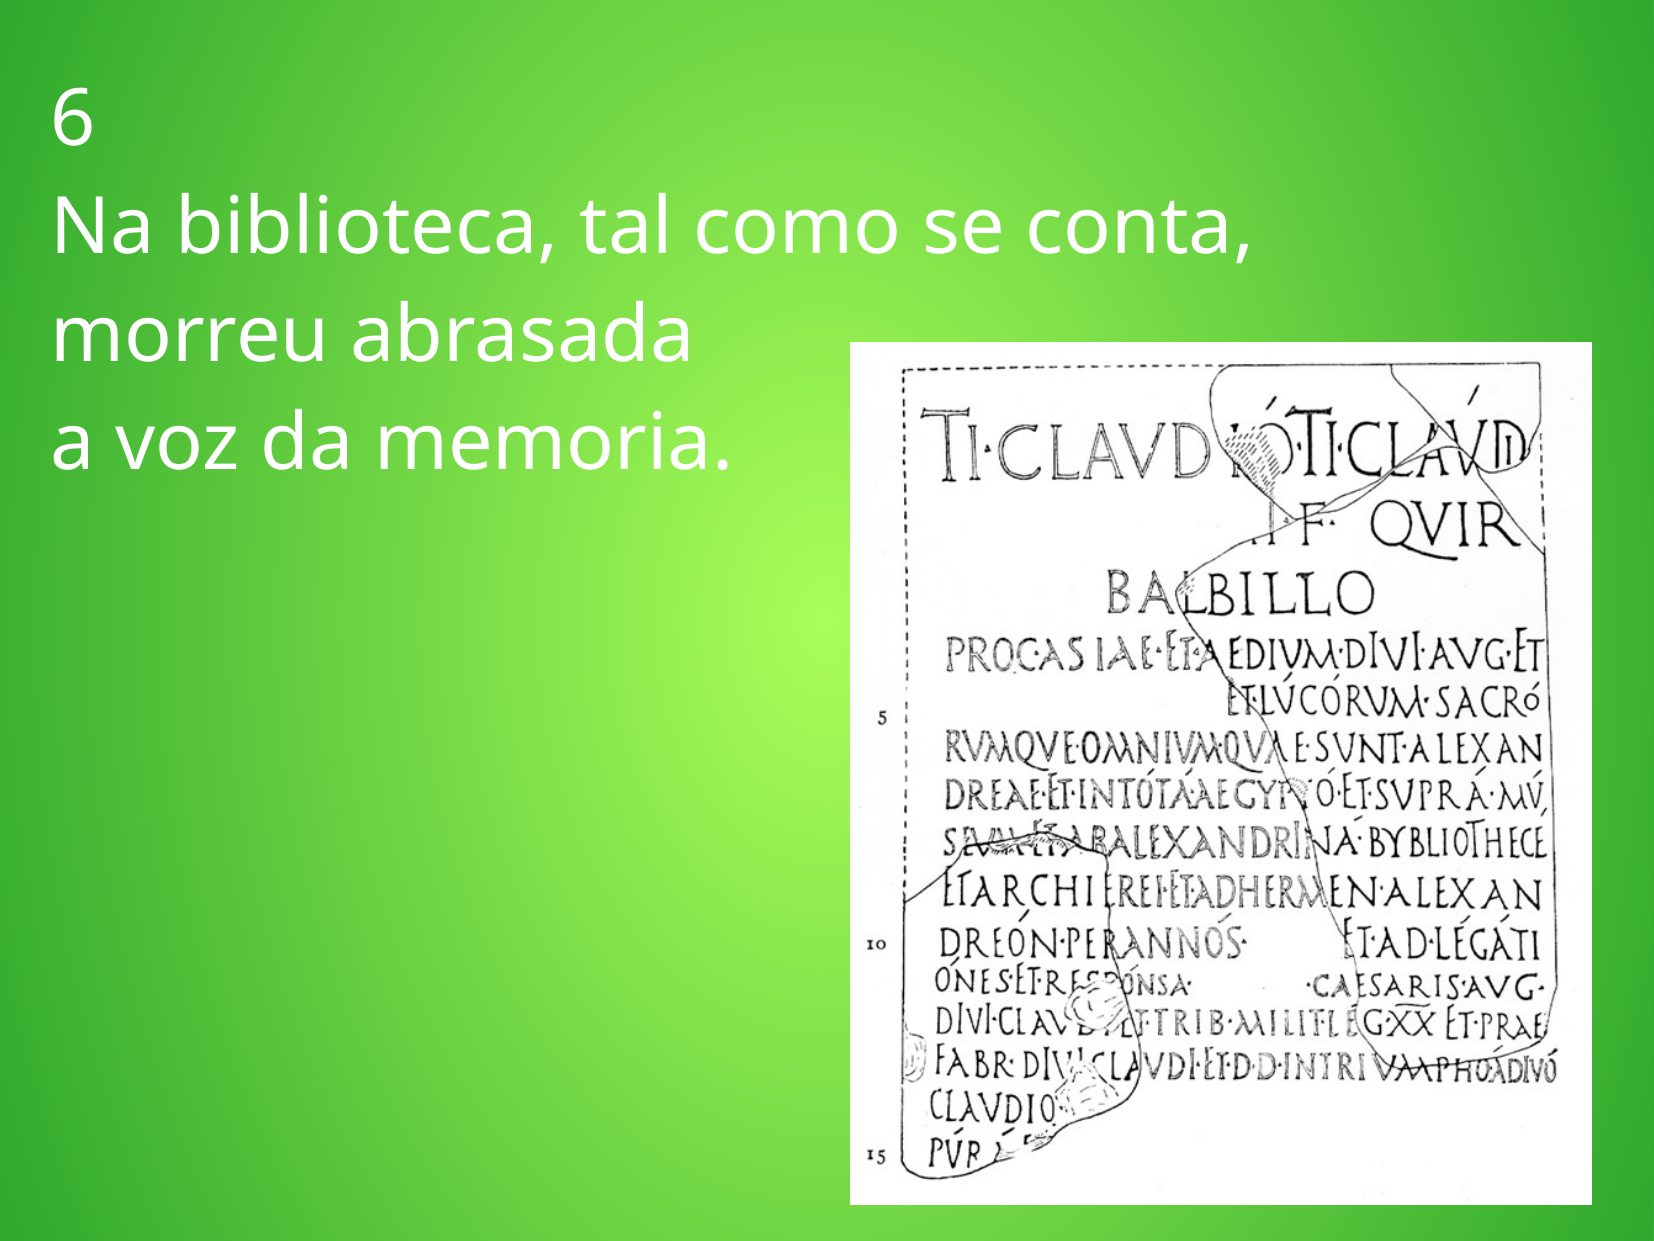

6
Na biblioteca, tal como se conta,
morreu abrasada
a voz da memoria.